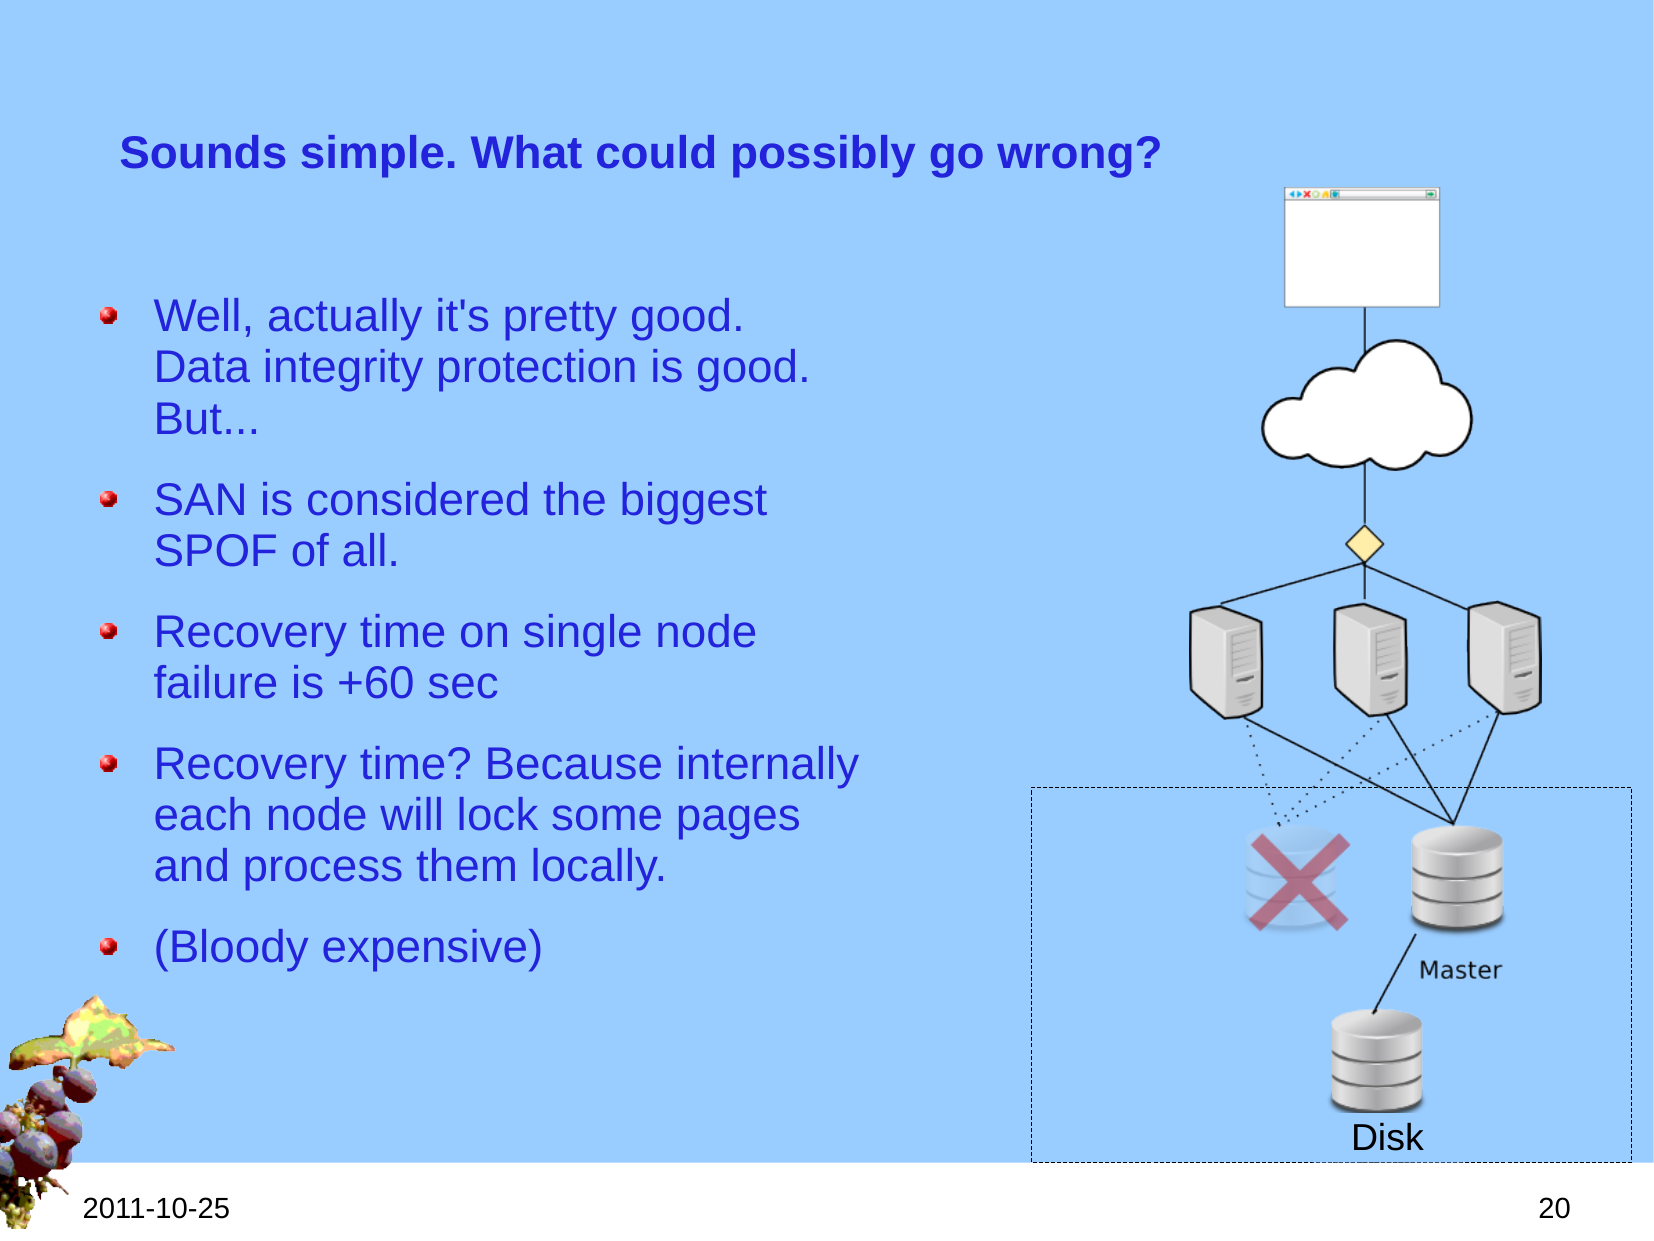

# Sounds simple. What could possibly go wrong?
Well, actually it's pretty good.
Data integrity protection is good.
But...
SAN is considered the biggest SPOF of all.
Recovery time on single node failure is +60 sec
Recovery time? Because internally each node will lock some pages and process them locally.
(Bloody expensive)
Disk
2011-10-25
20